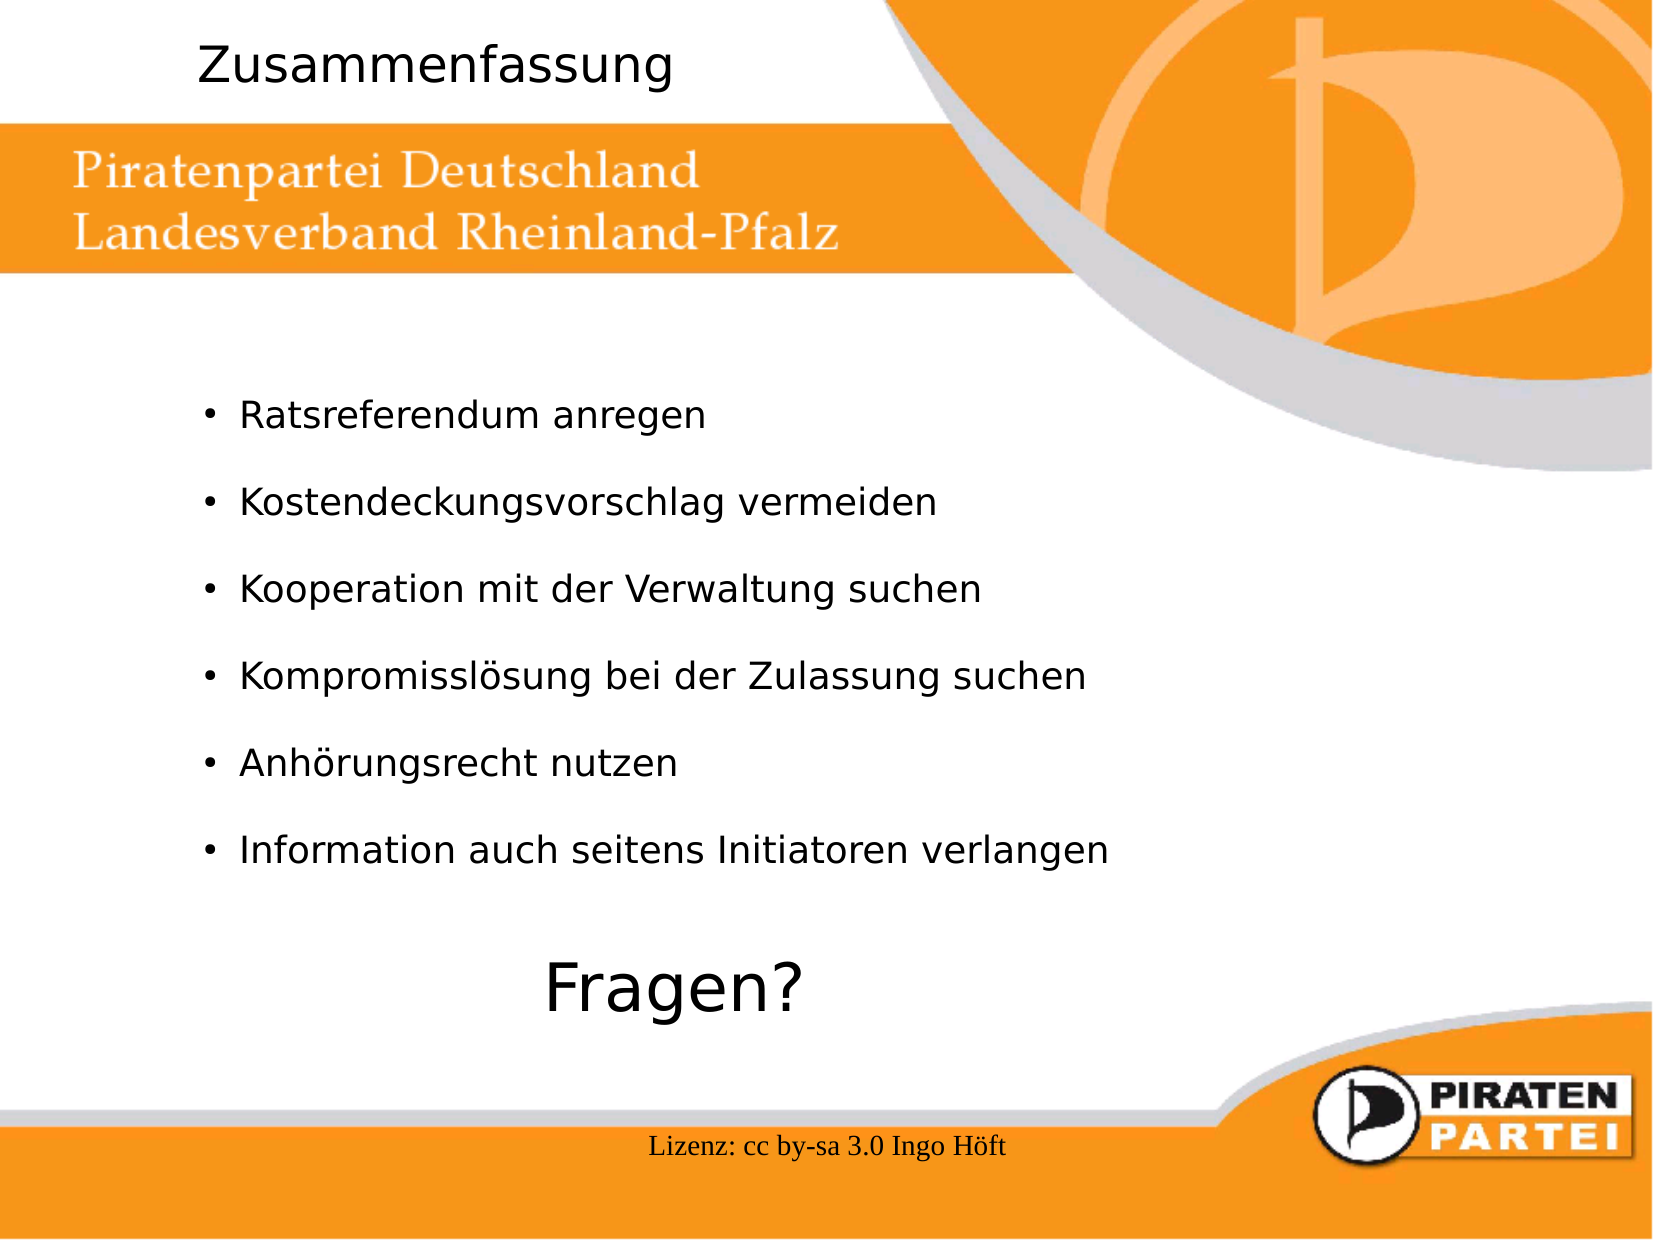

# Zusammenfassung
Ratsreferendum anregen
Kostendeckungsvorschlag vermeiden
Kooperation mit der Verwaltung suchen
Kompromisslösung bei der Zulassung suchen
Anhörungsrecht nutzen
Information auch seitens Initiatoren verlangen
Fragen?
Lizenz: cc by-sa 3.0 Ingo Höft